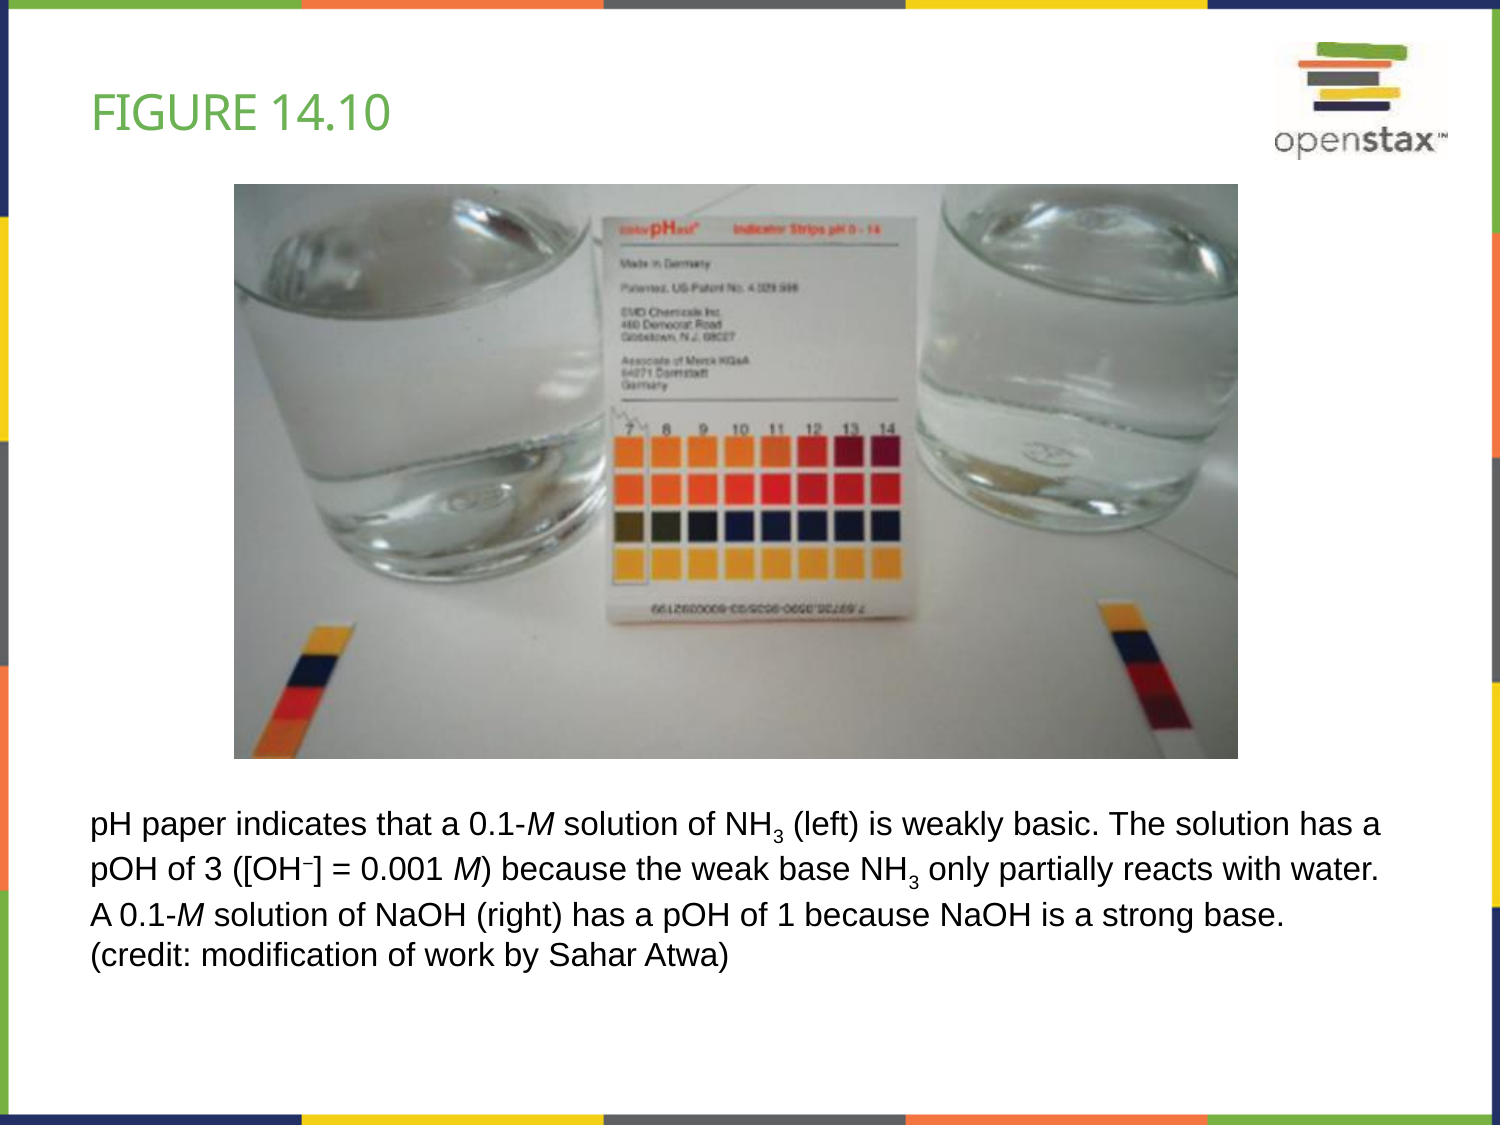

# Figure 14.10
pH paper indicates that a 0.1-M solution of NH3 (left) is weakly basic. The solution has a pOH of 3 ([OH−] = 0.001 M) because the weak base NH3 only partially reacts with water. A 0.1-M solution of NaOH (right) has a pOH of 1 because NaOH is a strong base. (credit: modification of work by Sahar Atwa)